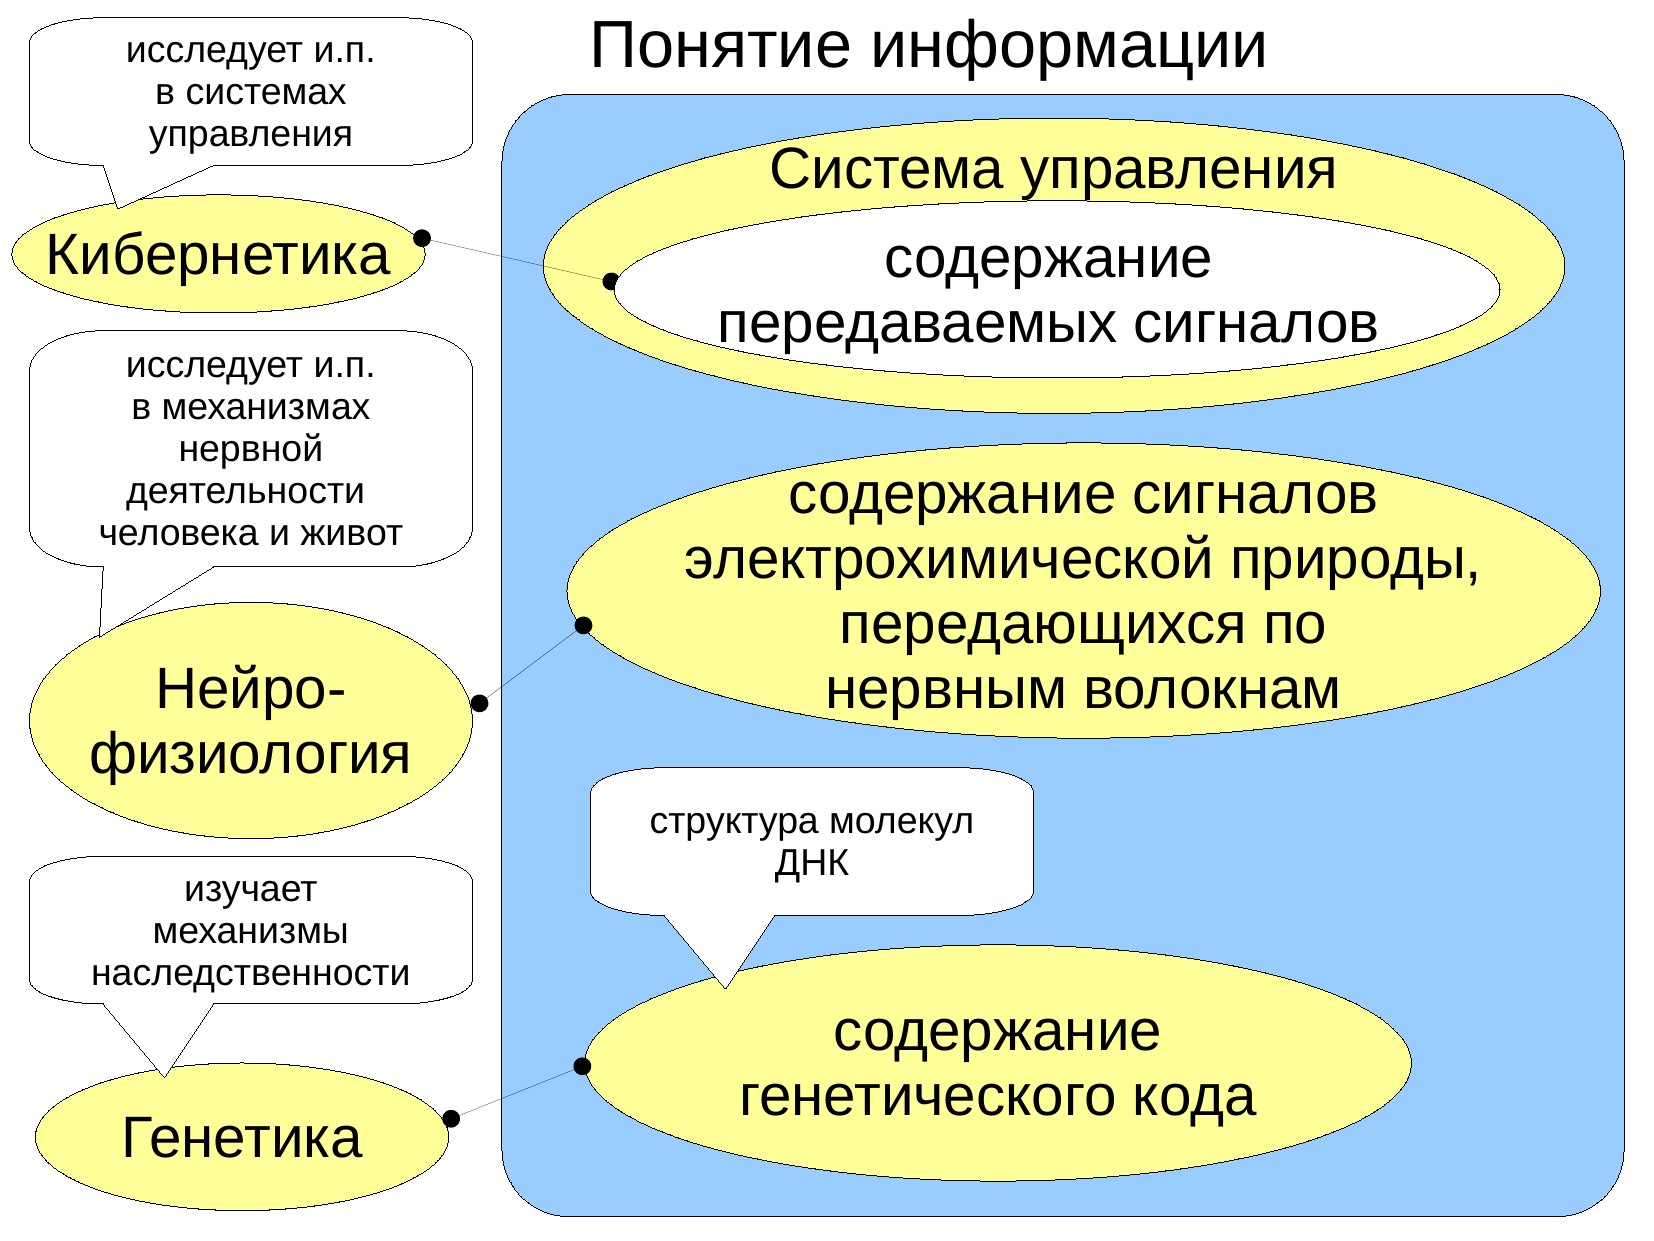

Понятие информации
исследует и.п.
в системах управления
Система управления
Кибернетика
содержание
передаваемых сигналов
исследует и.п.
в механизмах нервной деятельности
человека и живот
содержание сигналов
электрохимической природы,
передающихся по
нервным волокнам
Нейро-
физиология
структура молекул
ДНК
изучает
механизмы
наследственности
содержание
генетического кода
Генетика